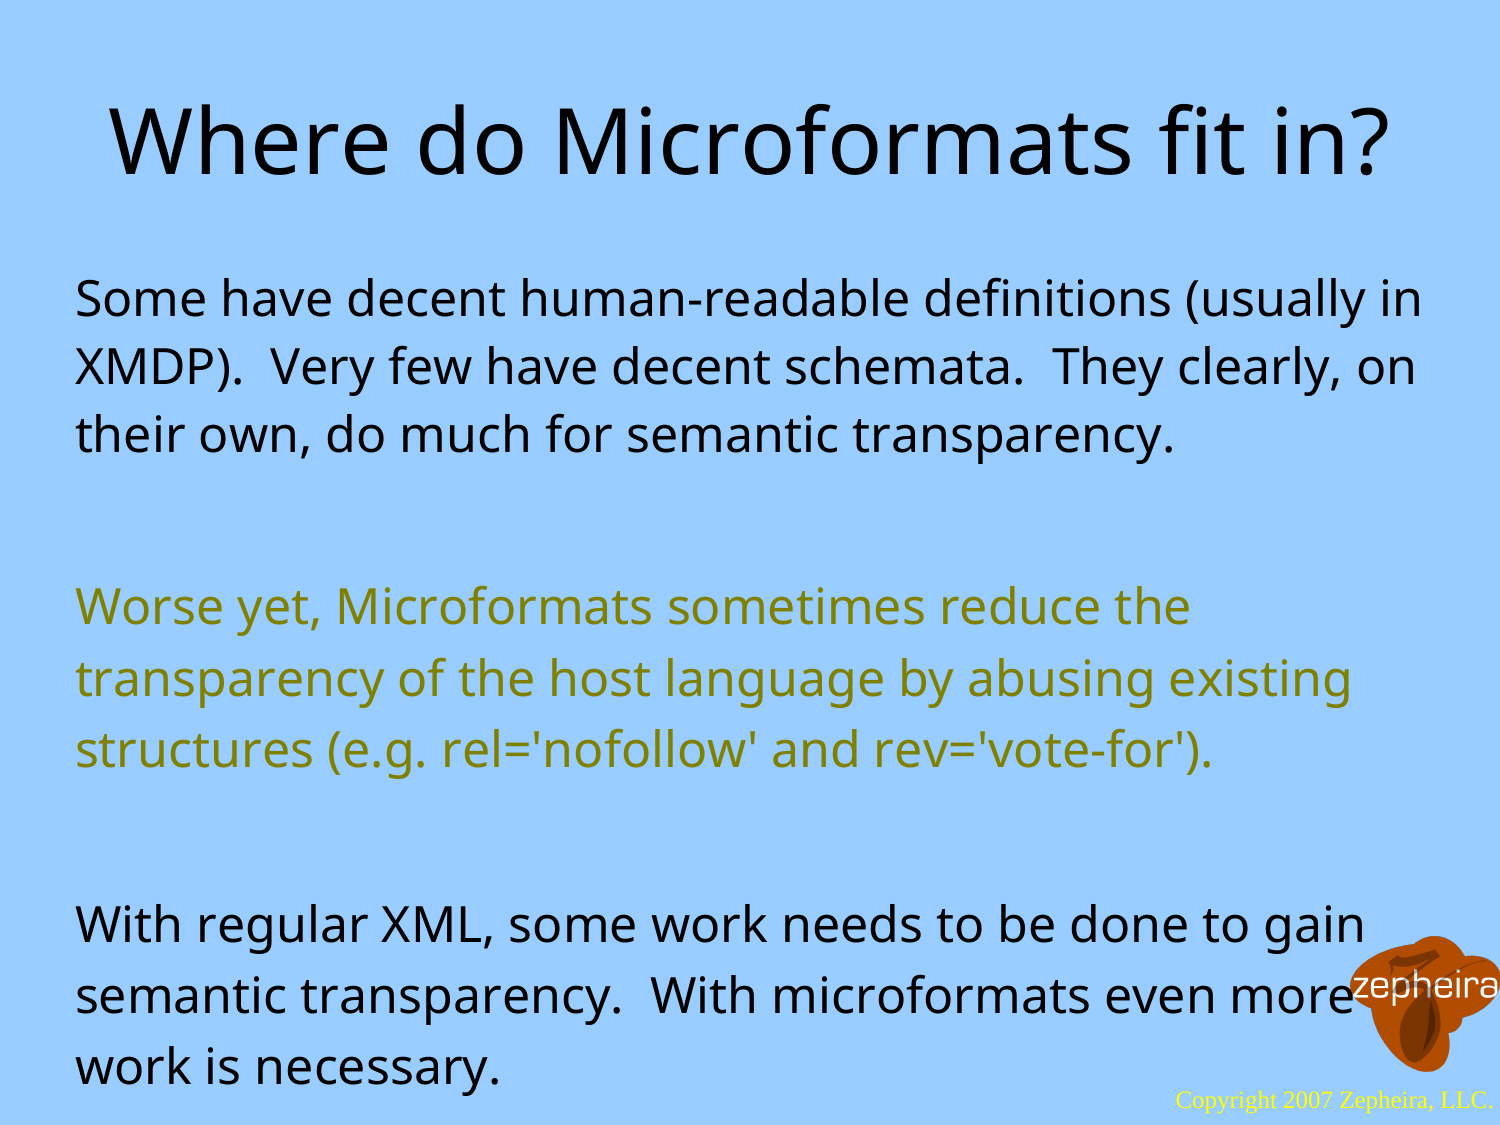

# Where do Microformats fit in?
Some have decent human-readable definitions (usually in XMDP). Very few have decent schemata. They clearly, on their own, do much for semantic transparency.
Worse yet, Microformats sometimes reduce the transparency of the host language by abusing existing structures (e.g. rel='nofollow' and rev='vote-for').
With regular XML, some work needs to be done to gain semantic transparency. With microformats even more work is necessary.